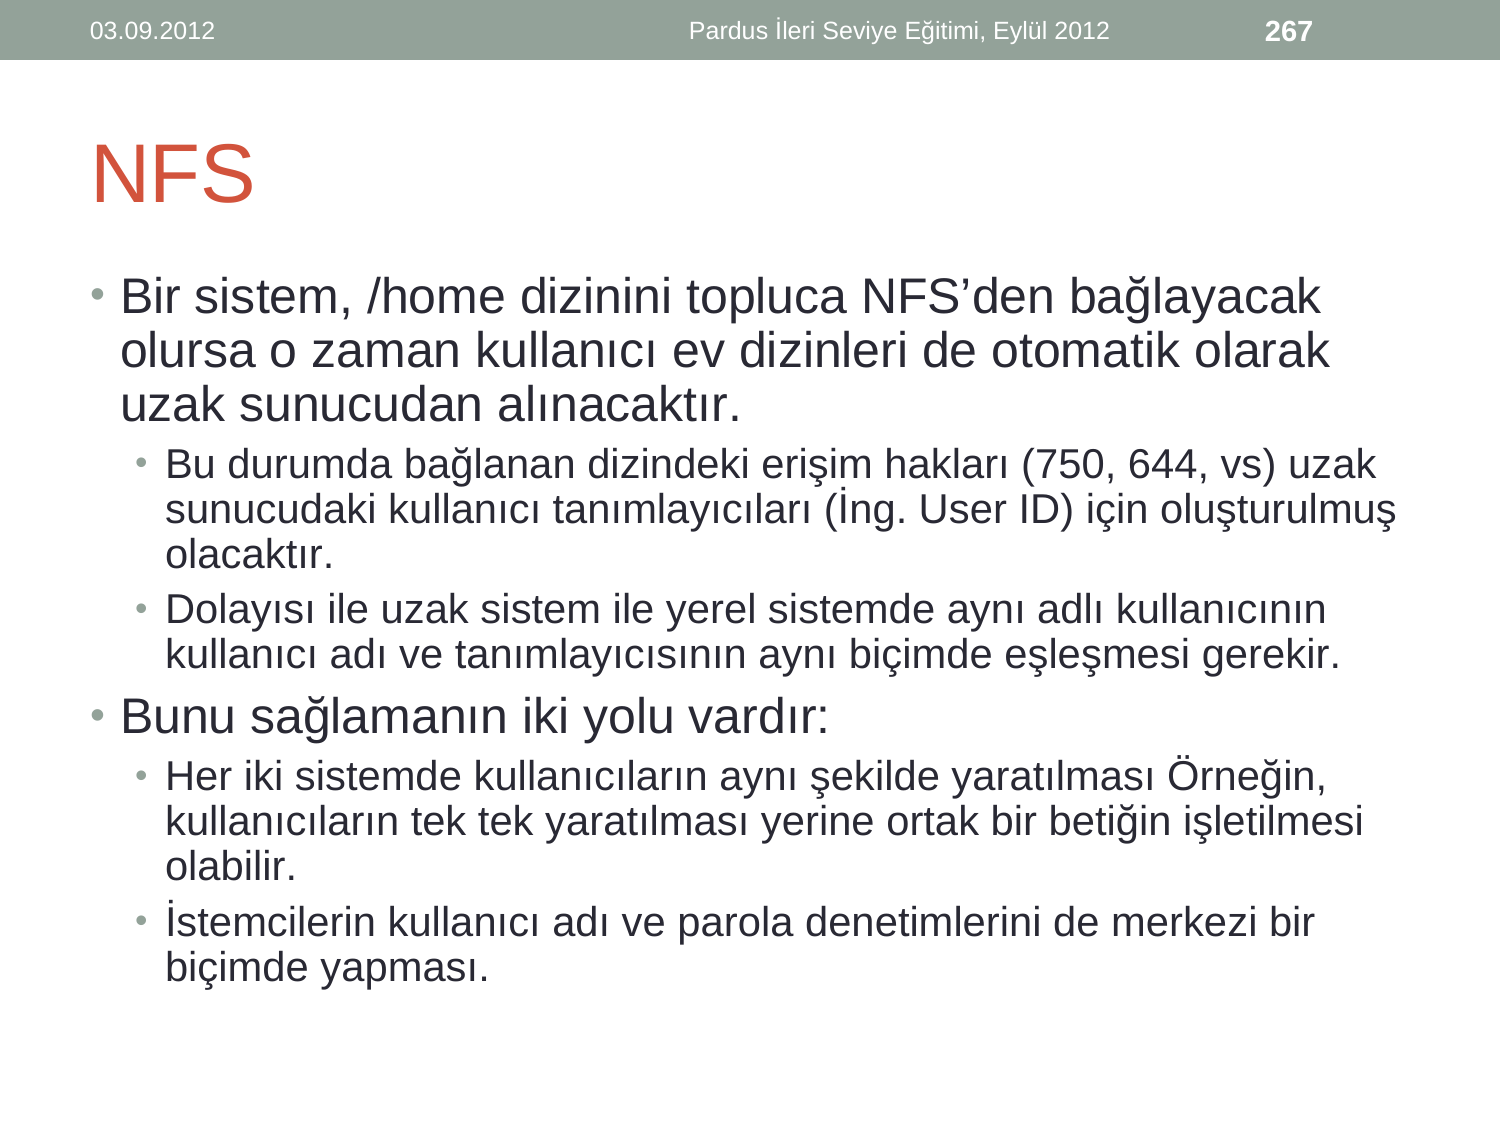

03.09.2012
Pardus İleri Seviye Eğitimi, Eylül 2012
# NFS
Bir sistem, /home dizinini topluca NFS’den bağlayacak olursa o zaman kullanıcı ev dizinleri de otomatik olarak uzak sunucudan alınacaktır.
Bu durumda bağlanan dizindeki erişim hakları (750, 644, vs) uzak sunucudaki kullanıcı tanımlayıcıları (İng. User ID) için oluşturulmuş olacaktır.
Dolayısı ile uzak sistem ile yerel sistemde aynı adlı kullanıcının kullanıcı adı ve tanımlayıcısının aynı biçimde eşleşmesi gerekir.
Bunu sağlamanın iki yolu vardır:
Her iki sistemde kullanıcıların aynı şekilde yaratılması Örneğin, kullanıcıların tek tek yaratılması yerine ortak bir betiğin işletilmesi olabilir.
İstemcilerin kullanıcı adı ve parola denetimlerini de merkezi bir biçimde yapması.